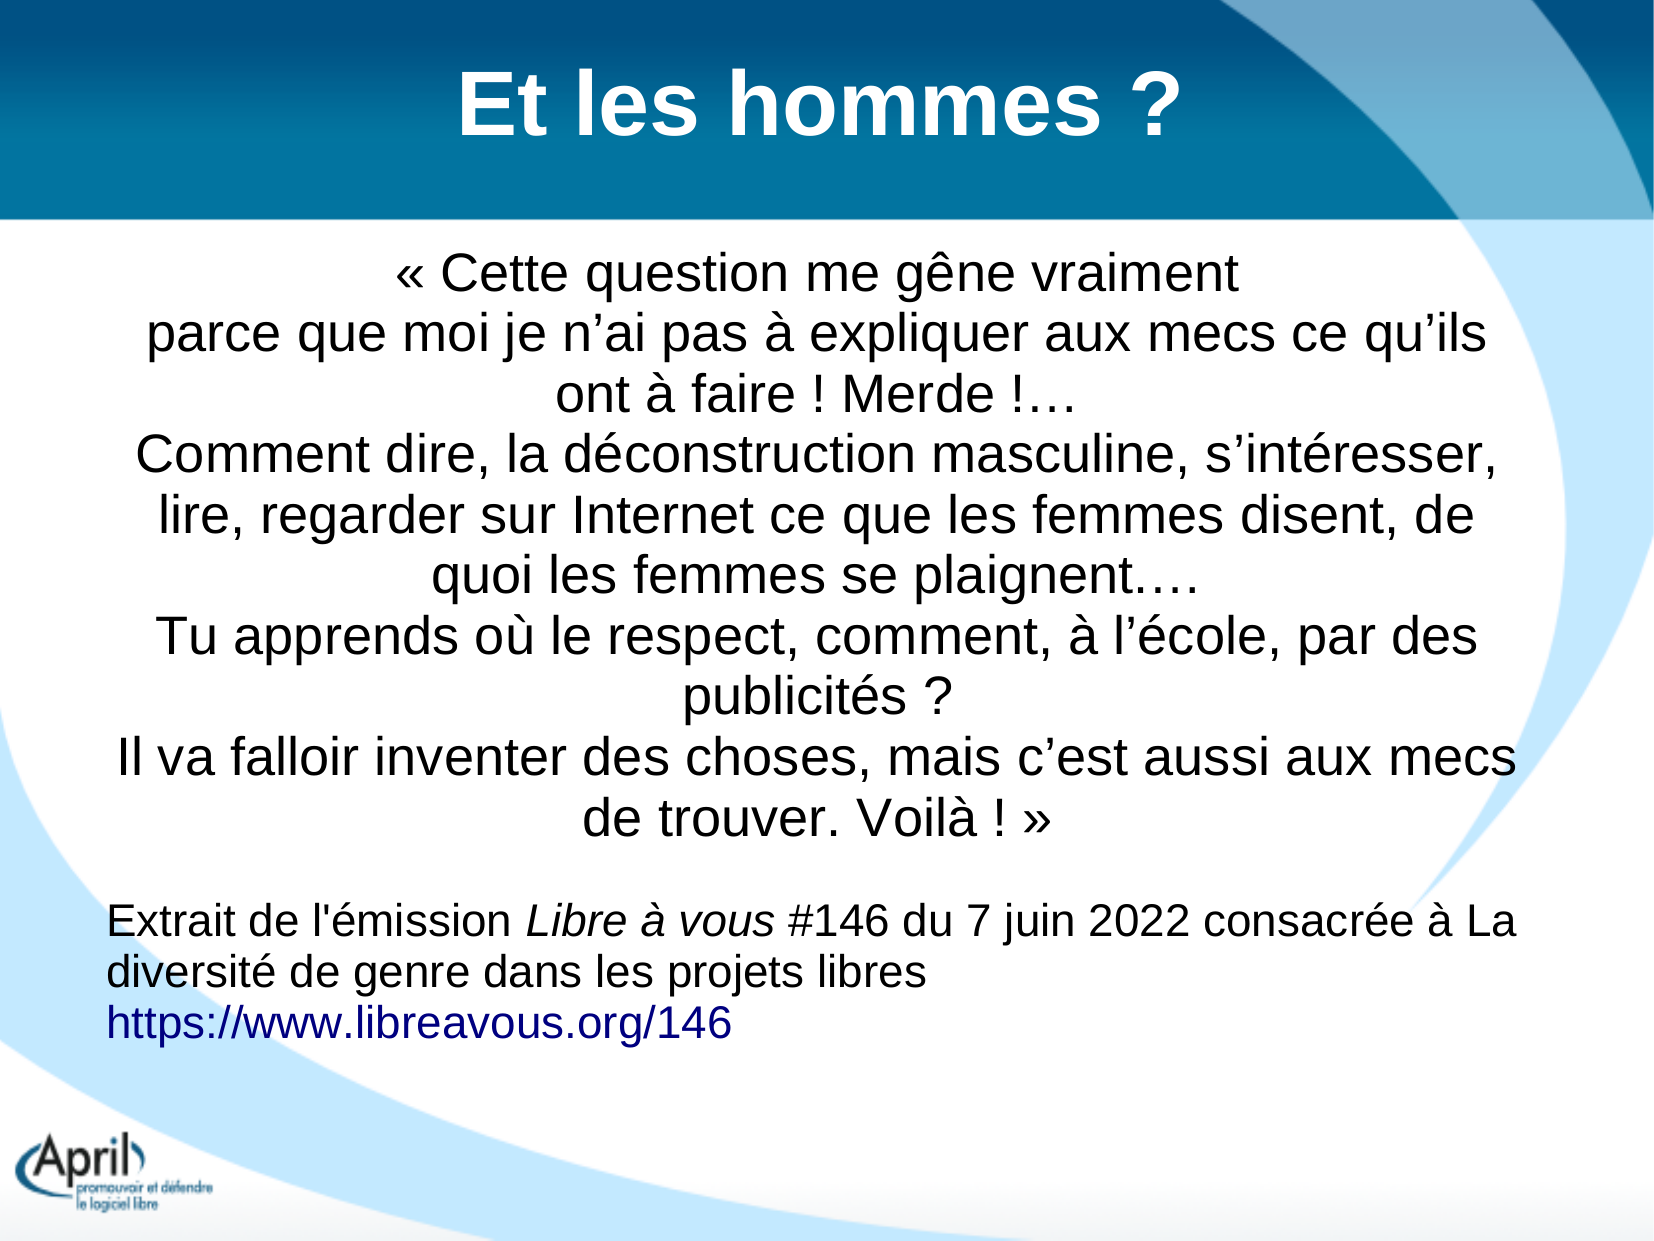

# Et les hommes ?
« Cette question me gêne vraiment
parce que moi je n’ai pas à expliquer aux mecs ce qu’ils ont à faire ! Merde !…
Comment dire, la déconstruction masculine, s’intéresser, lire, regarder sur Internet ce que les femmes disent, de quoi les femmes se plaignent.…
Tu apprends où le respect, comment, à l’école, par des publicités ?
Il va falloir inventer des choses, mais c’est aussi aux mecs de trouver. Voilà ! »
Extrait de l'émission Libre à vous #146 du 7 juin 2022 consacrée à La diversité de genre dans les projets libres https://www.libreavous.org/146